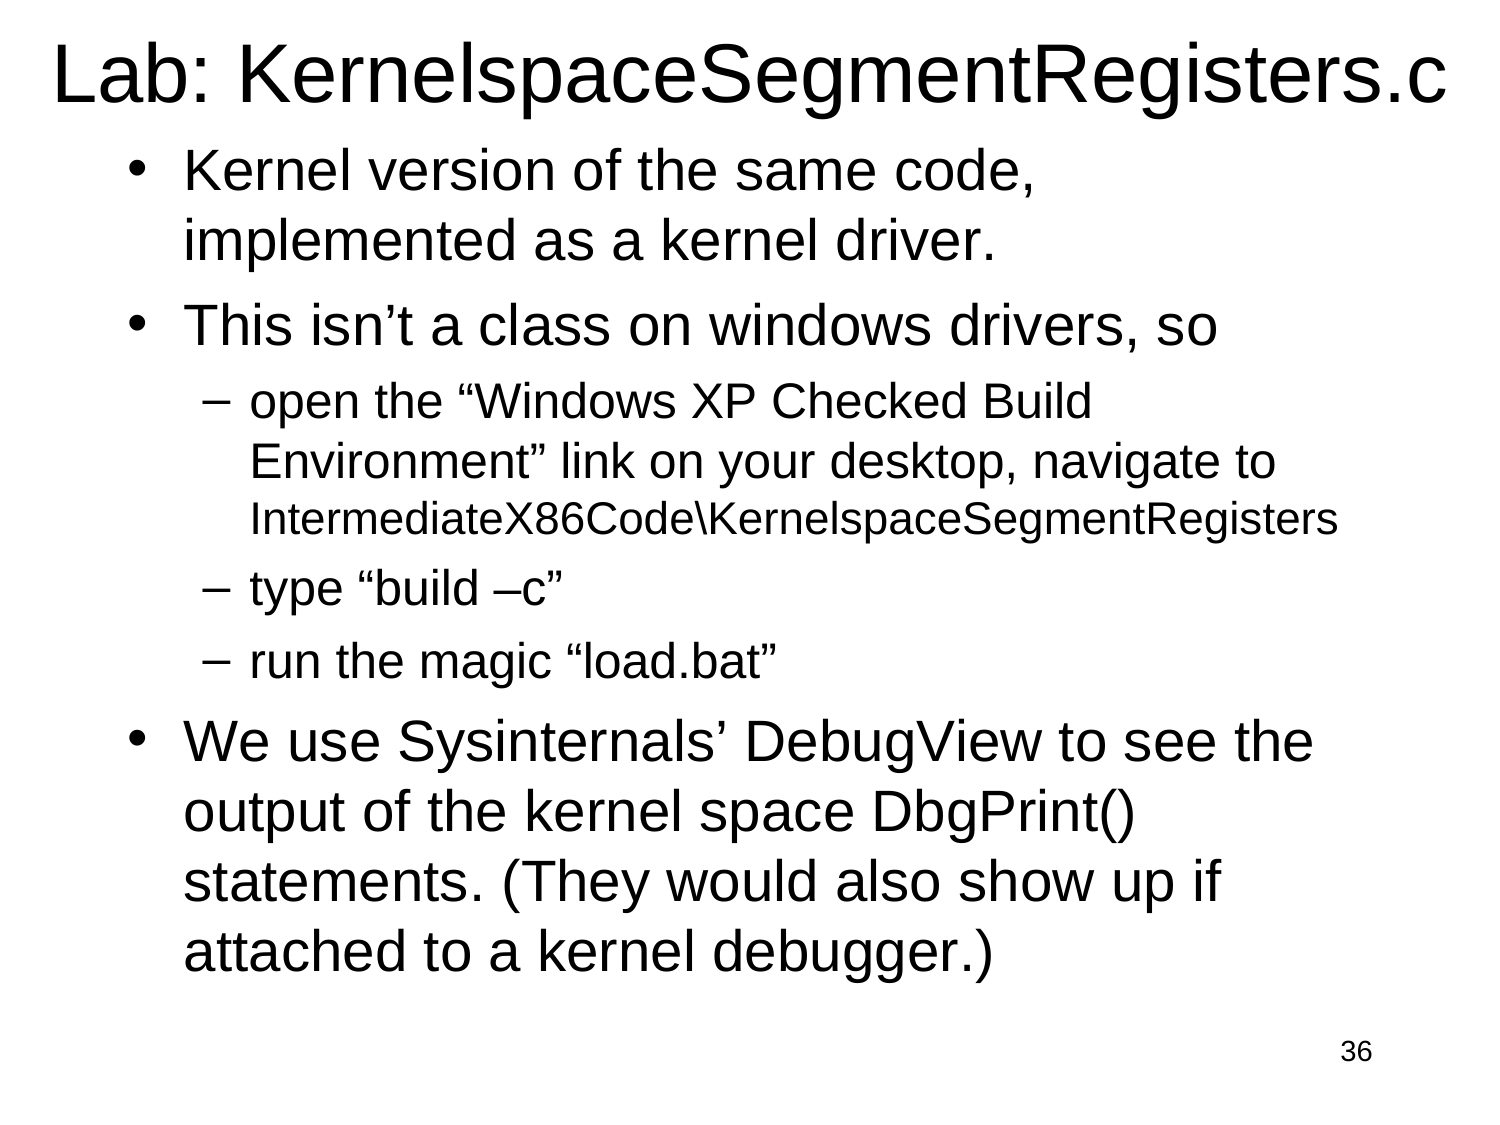

# Lab: KernelspaceSegmentRegisters.c
Kernel version of the same code, implemented as a kernel driver.
This isn’t a class on windows drivers, so
open the “Windows XP Checked Build Environment” link on your desktop, navigate to IntermediateX86Code\KernelspaceSegmentRegisters
type “build –c”
run the magic “load.bat”
We use Sysinternals’ DebugView to see the output of the kernel space DbgPrint() statements. (They would also show up if attached to a kernel debugger.)